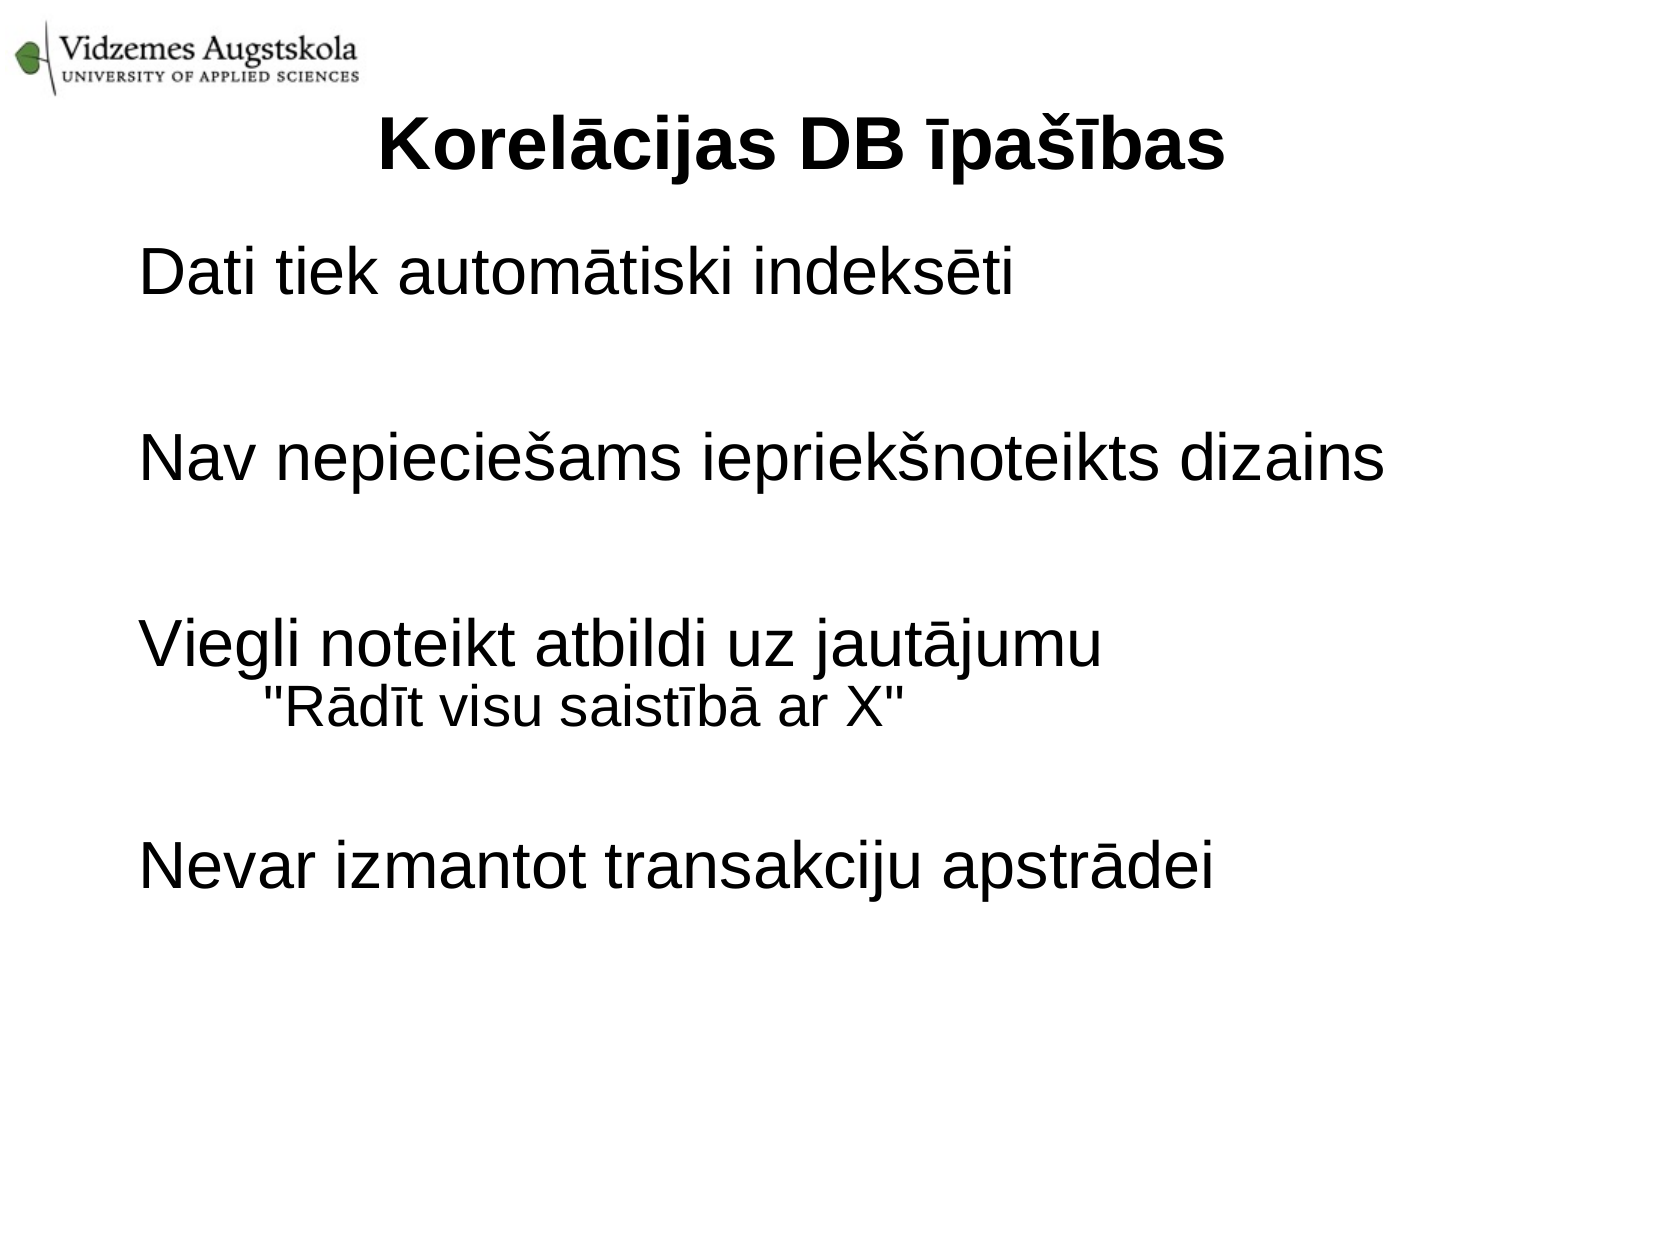

# Korelācijas DB īpašības
Dati tiek automātiski indeksēti
Nav nepieciešams iepriekšnoteikts dizains
Viegli noteikt atbildi uz jautājumu
"Rādīt visu saistībā ar X"
Nevar izmantot transakciju apstrādei